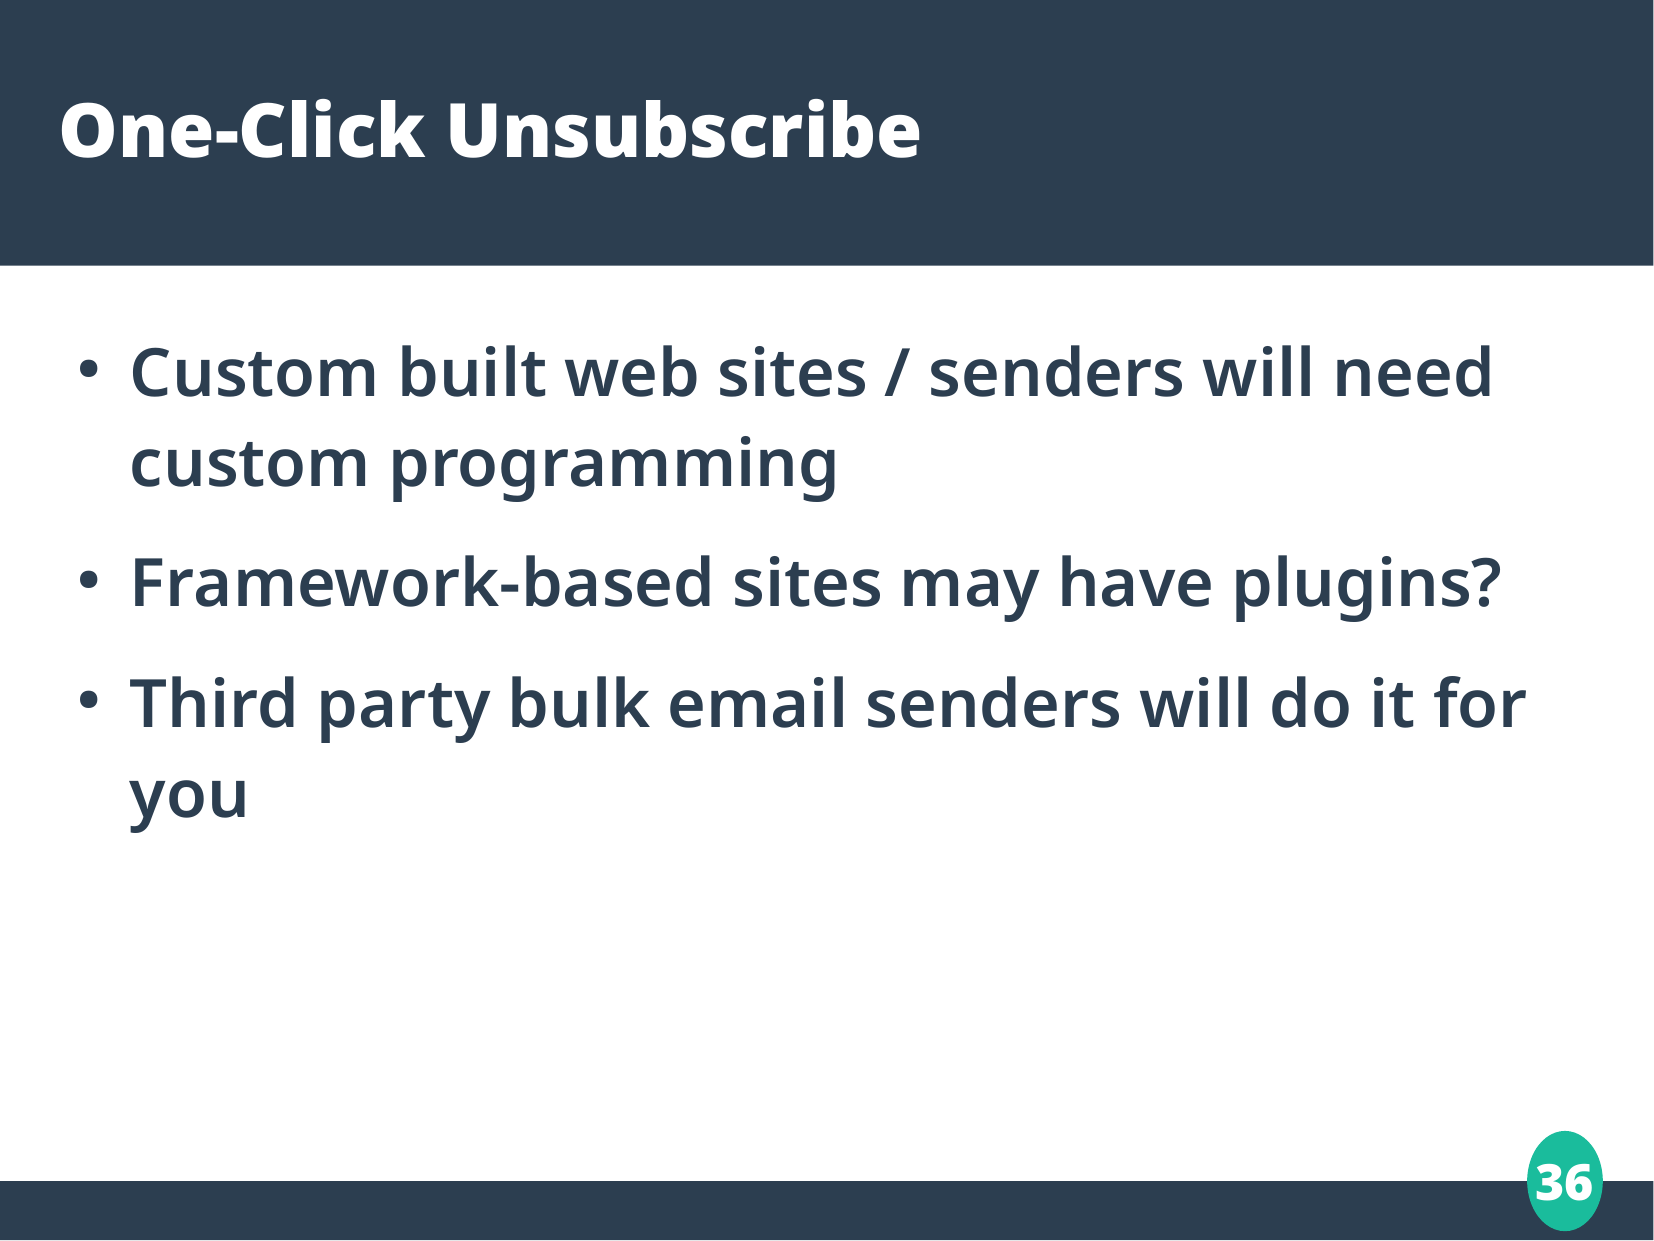

# One-Click Unsubscribe
Custom built web sites / senders will need custom programming
Framework-based sites may have plugins?
Third party bulk email senders will do it for you